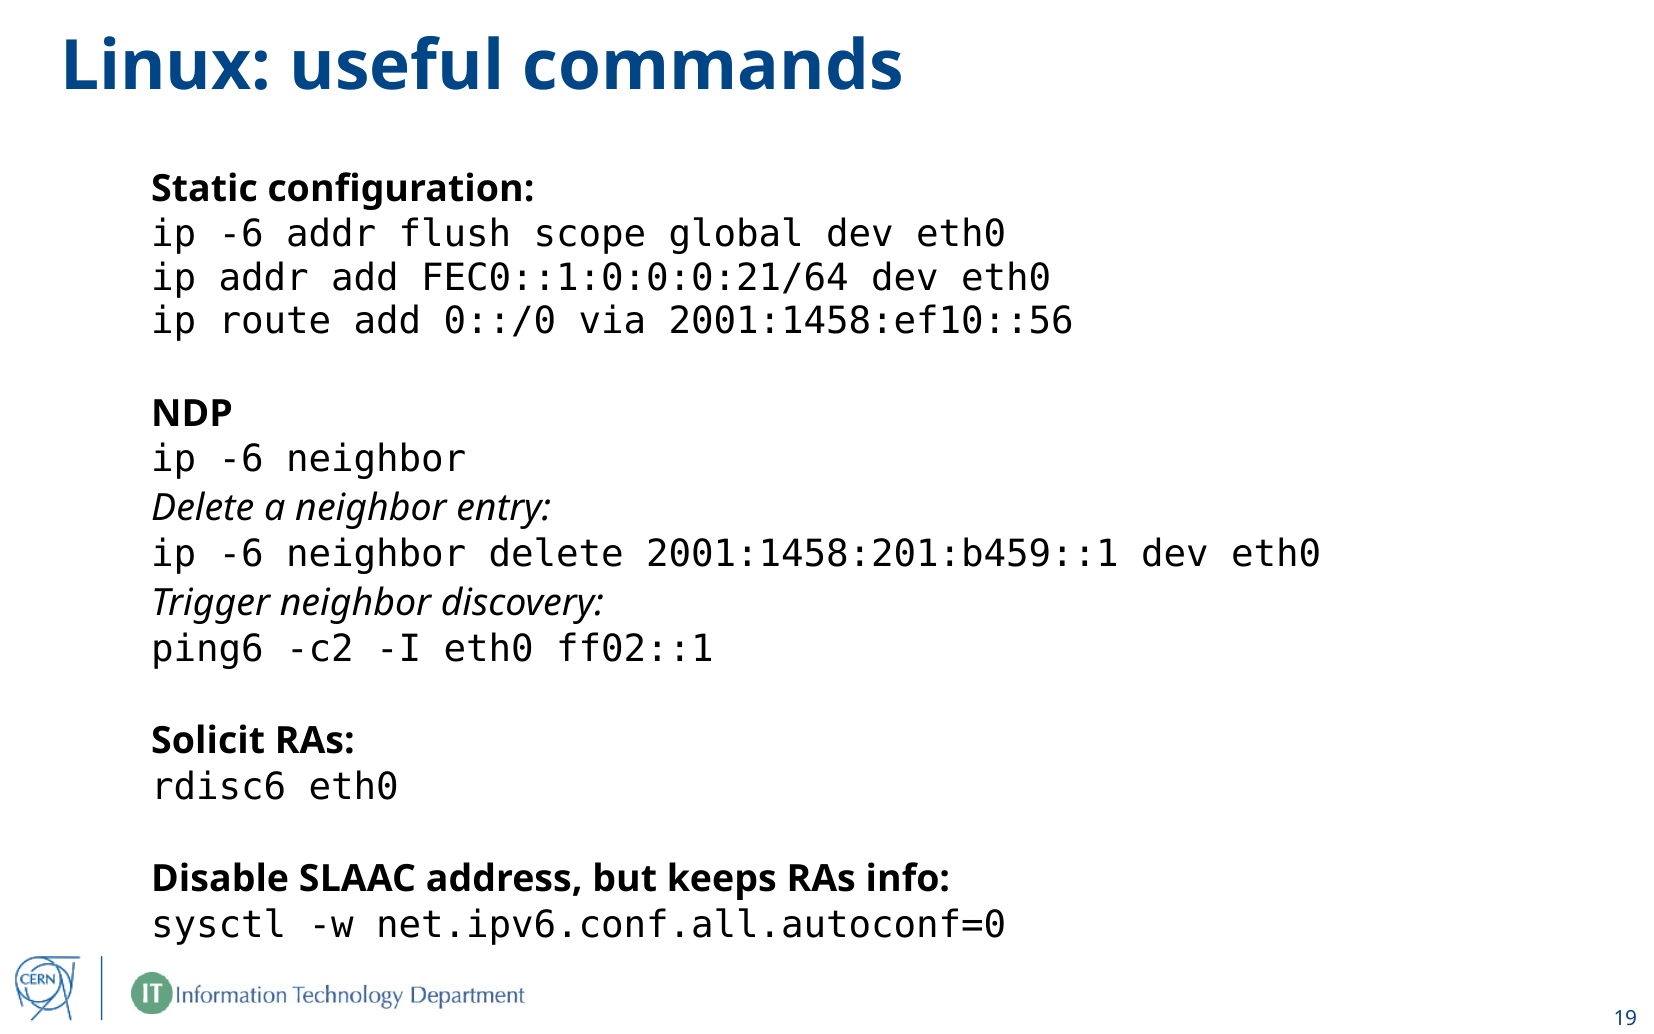

# Linux: useful commands
Static configuration:
ip -6 addr flush scope global dev eth0
ip addr add FEC0::1:0:0:0:21/64 dev eth0
ip route add 0::/0 via 2001:1458:ef10::56
NDP
ip -6 neighbor
Delete a neighbor entry:
ip -6 neighbor delete 2001:1458:201:b459::1 dev eth0
Trigger neighbor discovery:
ping6 -c2 -I eth0 ff02::1
Solicit RAs:
rdisc6 eth0
Disable SLAAC address, but keeps RAs info:
sysctl -w net.ipv6.conf.all.autoconf=0